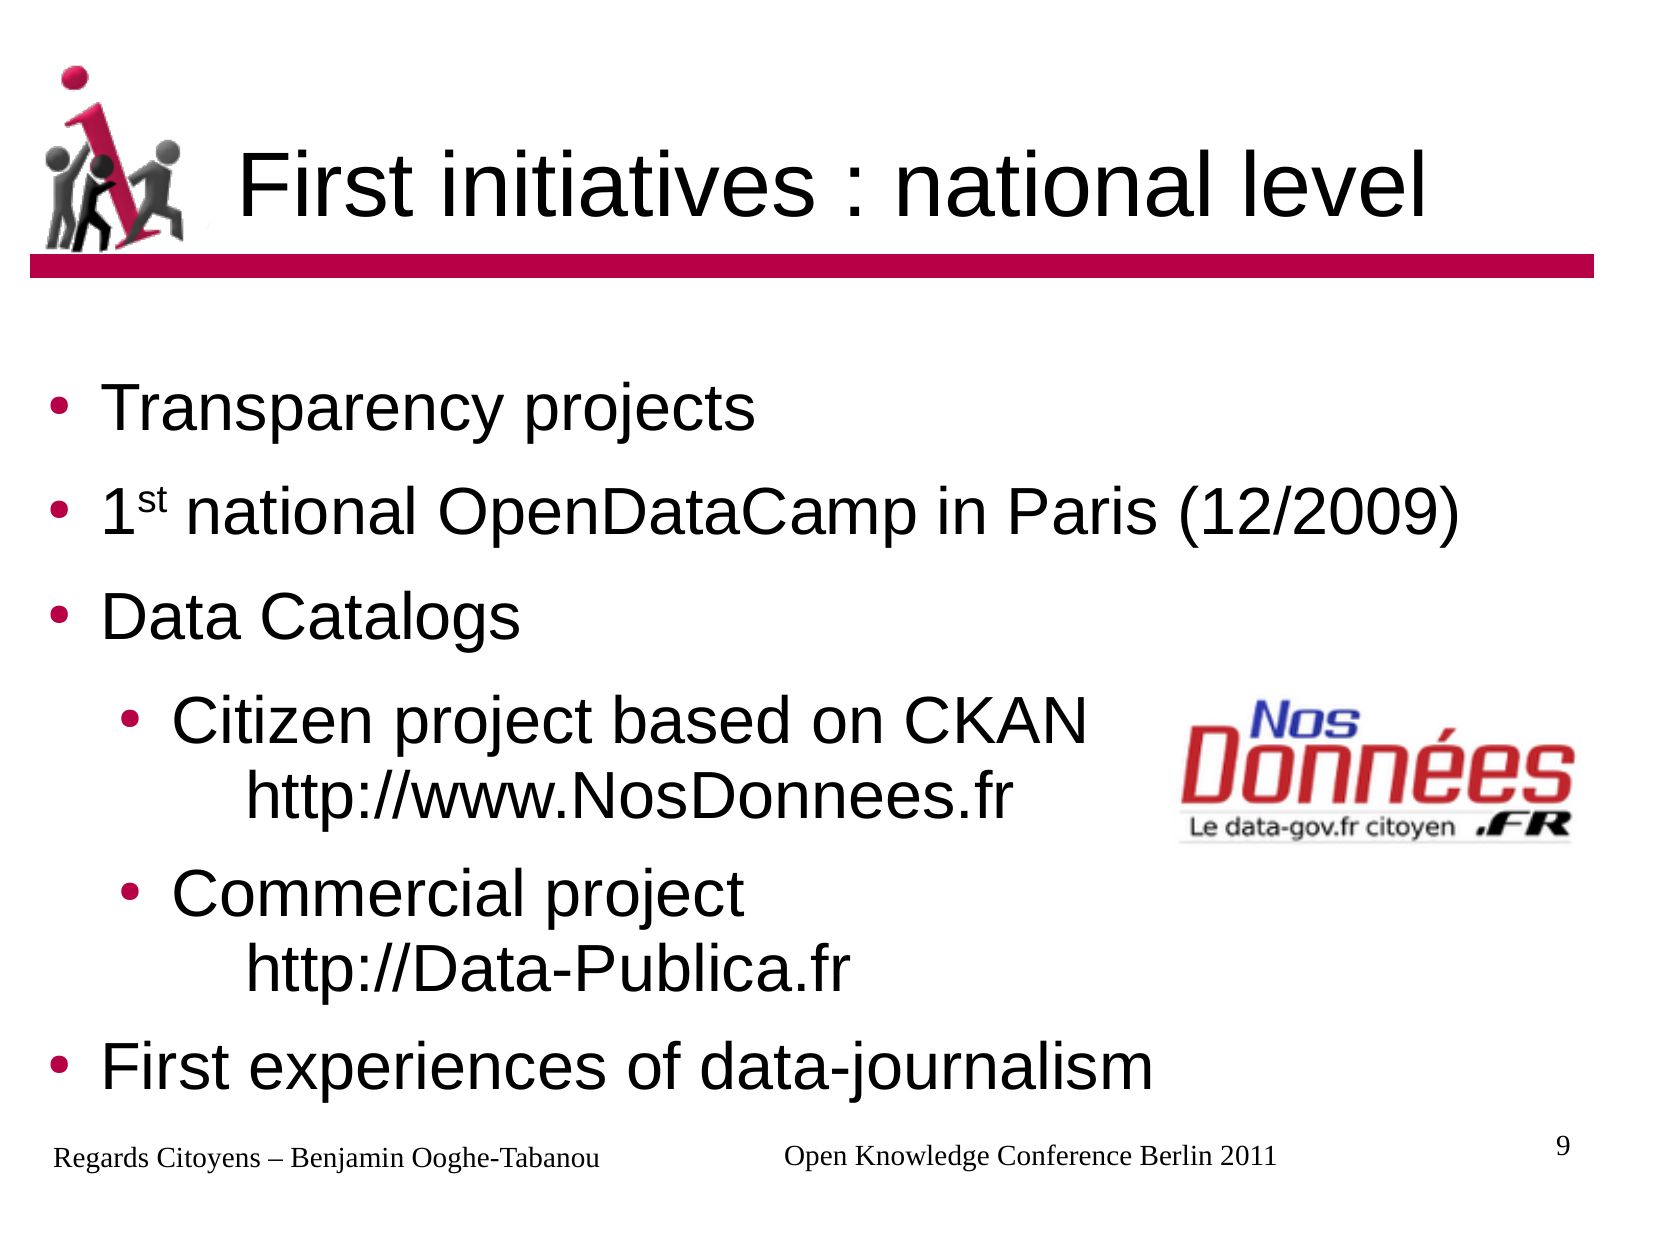

# First initiatives : national level
Transparency projects
1st national OpenDataCamp in Paris (12/2009)
Data Catalogs
Citizen project based on CKAN
	http://www.NosDonnees.fr
Commercial project
	http://Data-Publica.fr
First experiences of data-journalism
9
Benjamin Ooghe-Tabanou - Open Knowledge Conference Berlin 2011